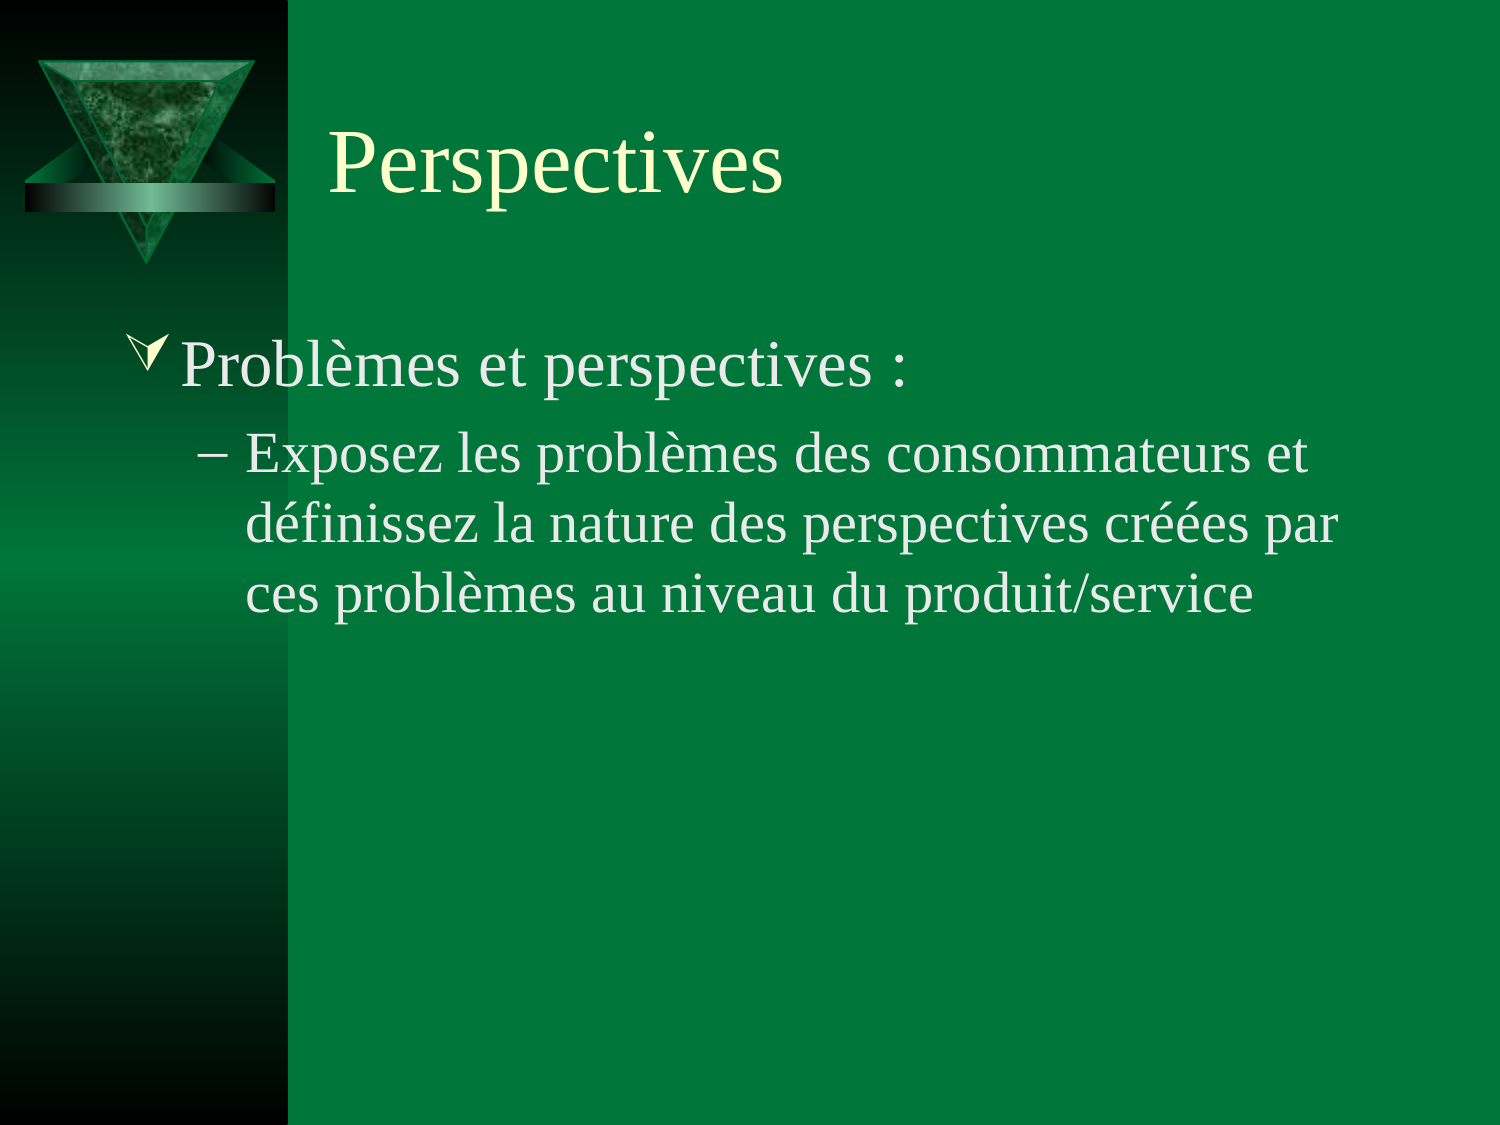

# Perspectives
Problèmes et perspectives :
Exposez les problèmes des consommateurs et définissez la nature des perspectives créées par ces problèmes au niveau du produit/service